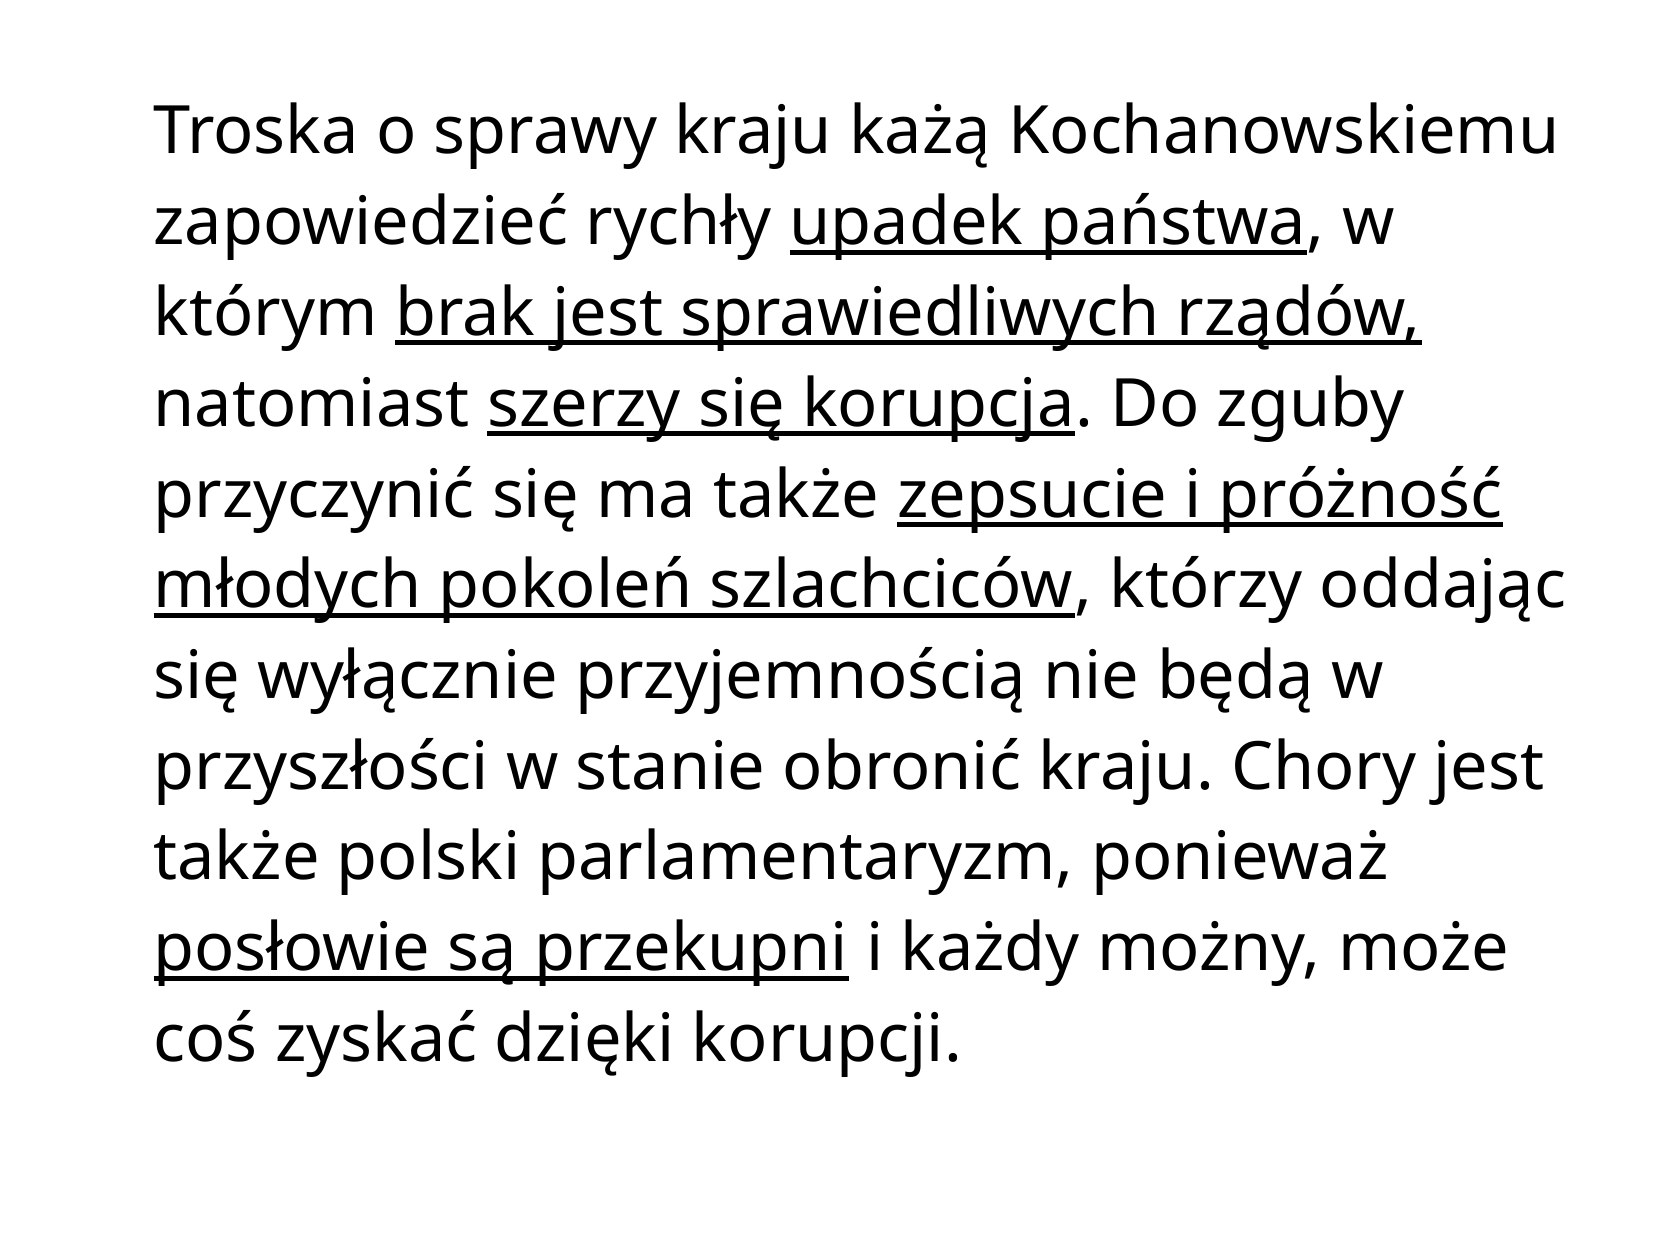

#
Troska o sprawy kraju każą Kochanowskiemu zapowiedzieć rychły upadek państwa, w którym brak jest sprawiedliwych rządów, natomiast szerzy się korupcja. Do zguby przyczynić się ma także zepsucie i próżność młodych pokoleń szlachciców, którzy oddając się wyłącznie przyjemnością nie będą w przyszłości w stanie obronić kraju. Chory jest także polski parlamentaryzm, ponieważ posłowie są przekupni i każdy możny, może coś zyskać dzięki korupcji.